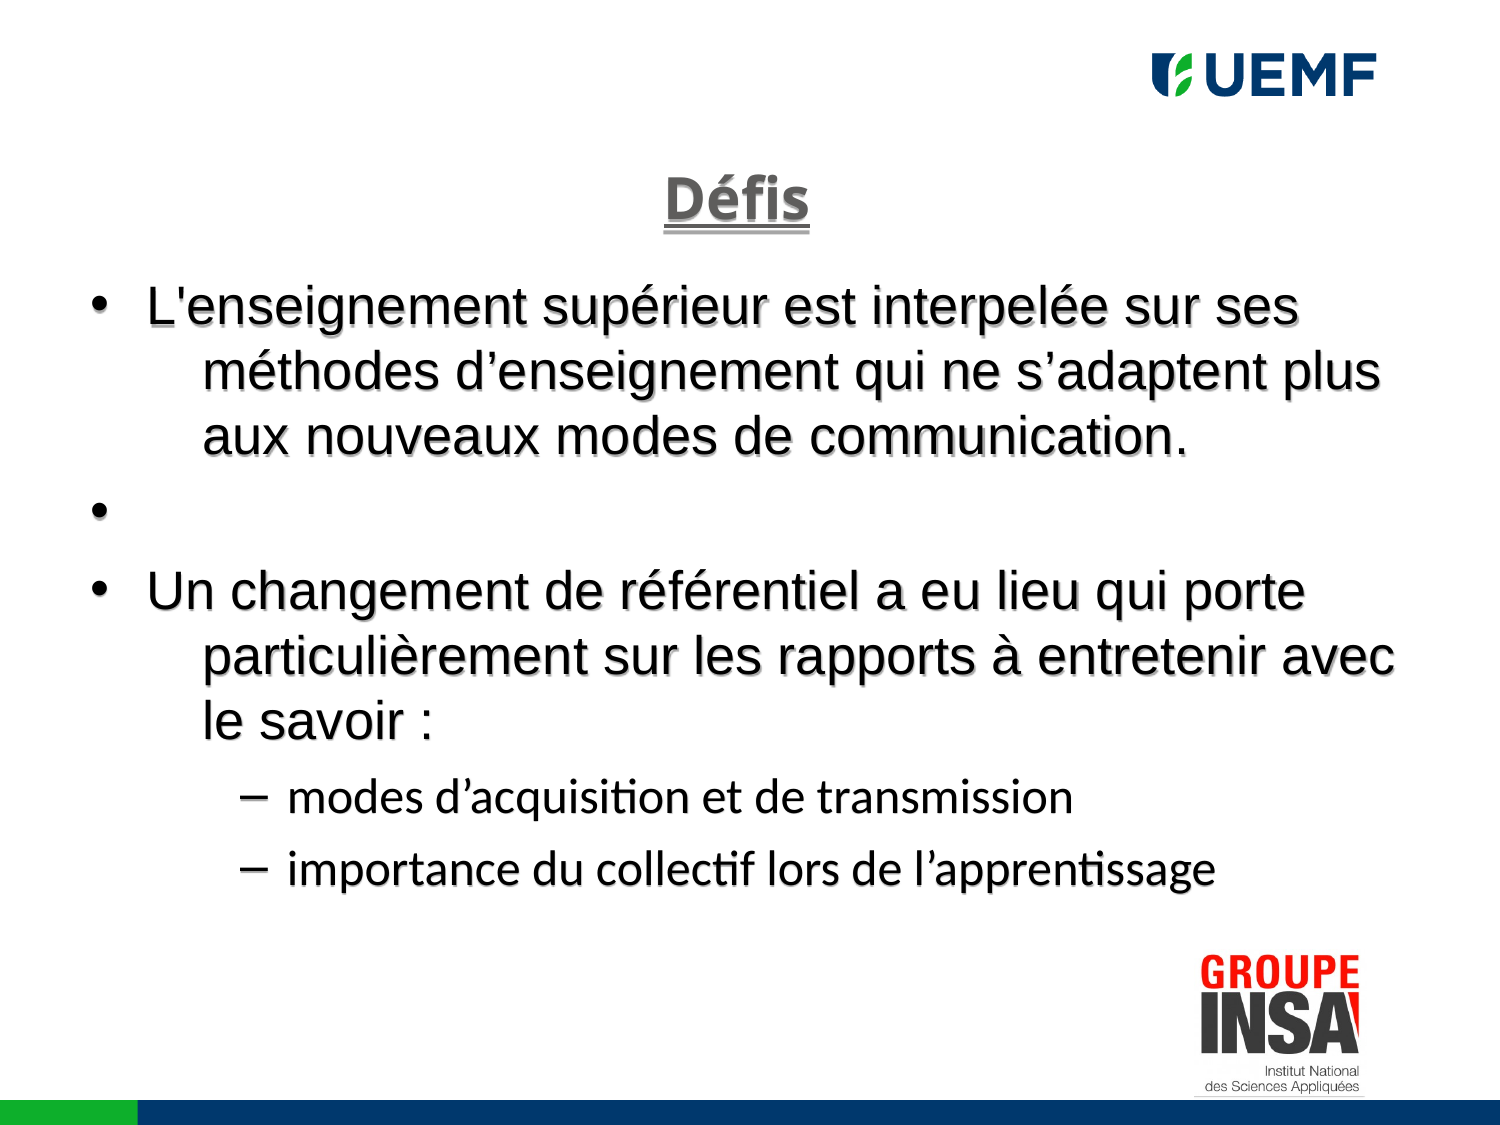

# Défis
L'enseignement supérieur est interpelée sur ses méthodes d’enseignement qui ne s’adaptent plus aux nouveaux modes de communication.
Un changement de référentiel a eu lieu qui porte particulièrement sur les rapports à entretenir avec le savoir :
modes d’acquisition et de transmission
importance du collectif lors de l’apprentissage